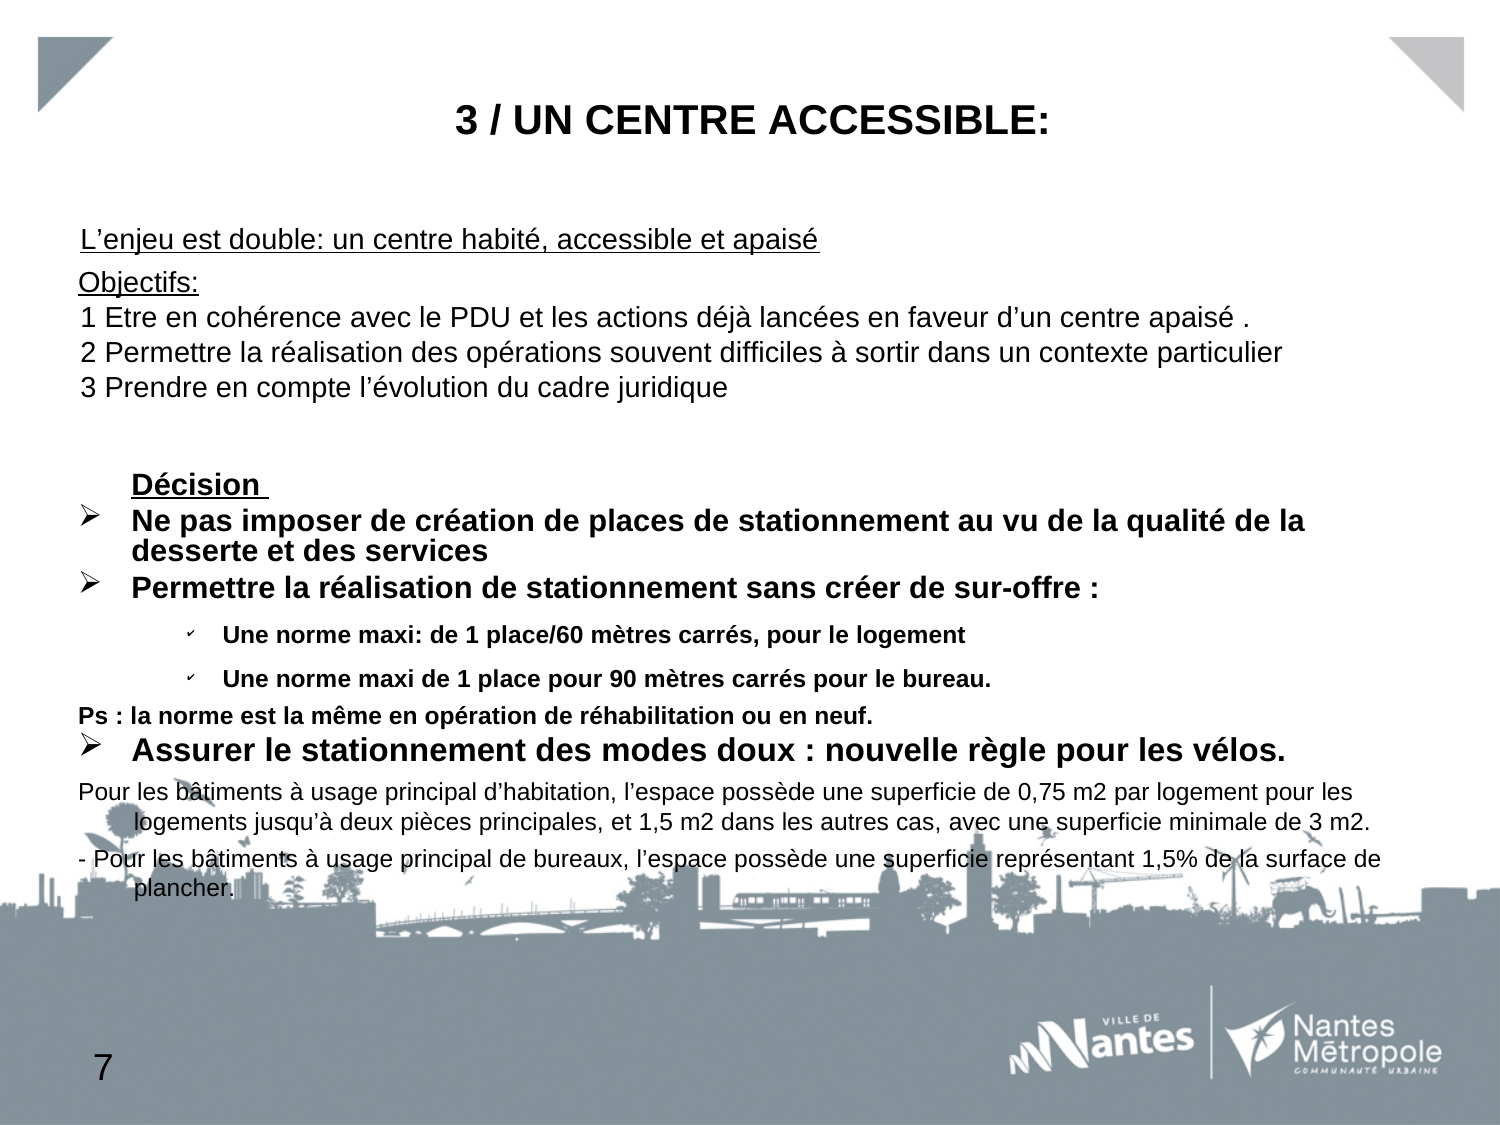

# 3 / UN CENTRE ACCESSIBLE:
L’enjeu est double: un centre habité, accessible et apaisé
Objectifs:
1 Etre en cohérence avec le PDU et les actions déjà lancées en faveur d’un centre apaisé .
2 Permettre la réalisation des opérations souvent difficiles à sortir dans un contexte particulier
3 Prendre en compte l’évolution du cadre juridique
Décision
Ne pas imposer de création de places de stationnement au vu de la qualité de la desserte et des services
Permettre la réalisation de stationnement sans créer de sur-offre :
Une norme maxi: de 1 place/60 mètres carrés, pour le logement
Une norme maxi de 1 place pour 90 mètres carrés pour le bureau.
Ps : la norme est la même en opération de réhabilitation ou en neuf.
Assurer le stationnement des modes doux : nouvelle règle pour les vélos.
Pour les bâtiments à usage principal d’habitation, l’espace possède une superficie de 0,75 m2 par logement pour les logements jusqu’à deux pièces principales, et 1,5 m2 dans les autres cas, avec une superficie minimale de 3 m2.
- Pour les bâtiments à usage principal de bureaux, l’espace possède une superficie représentant 1,5% de la surface de plancher.
7